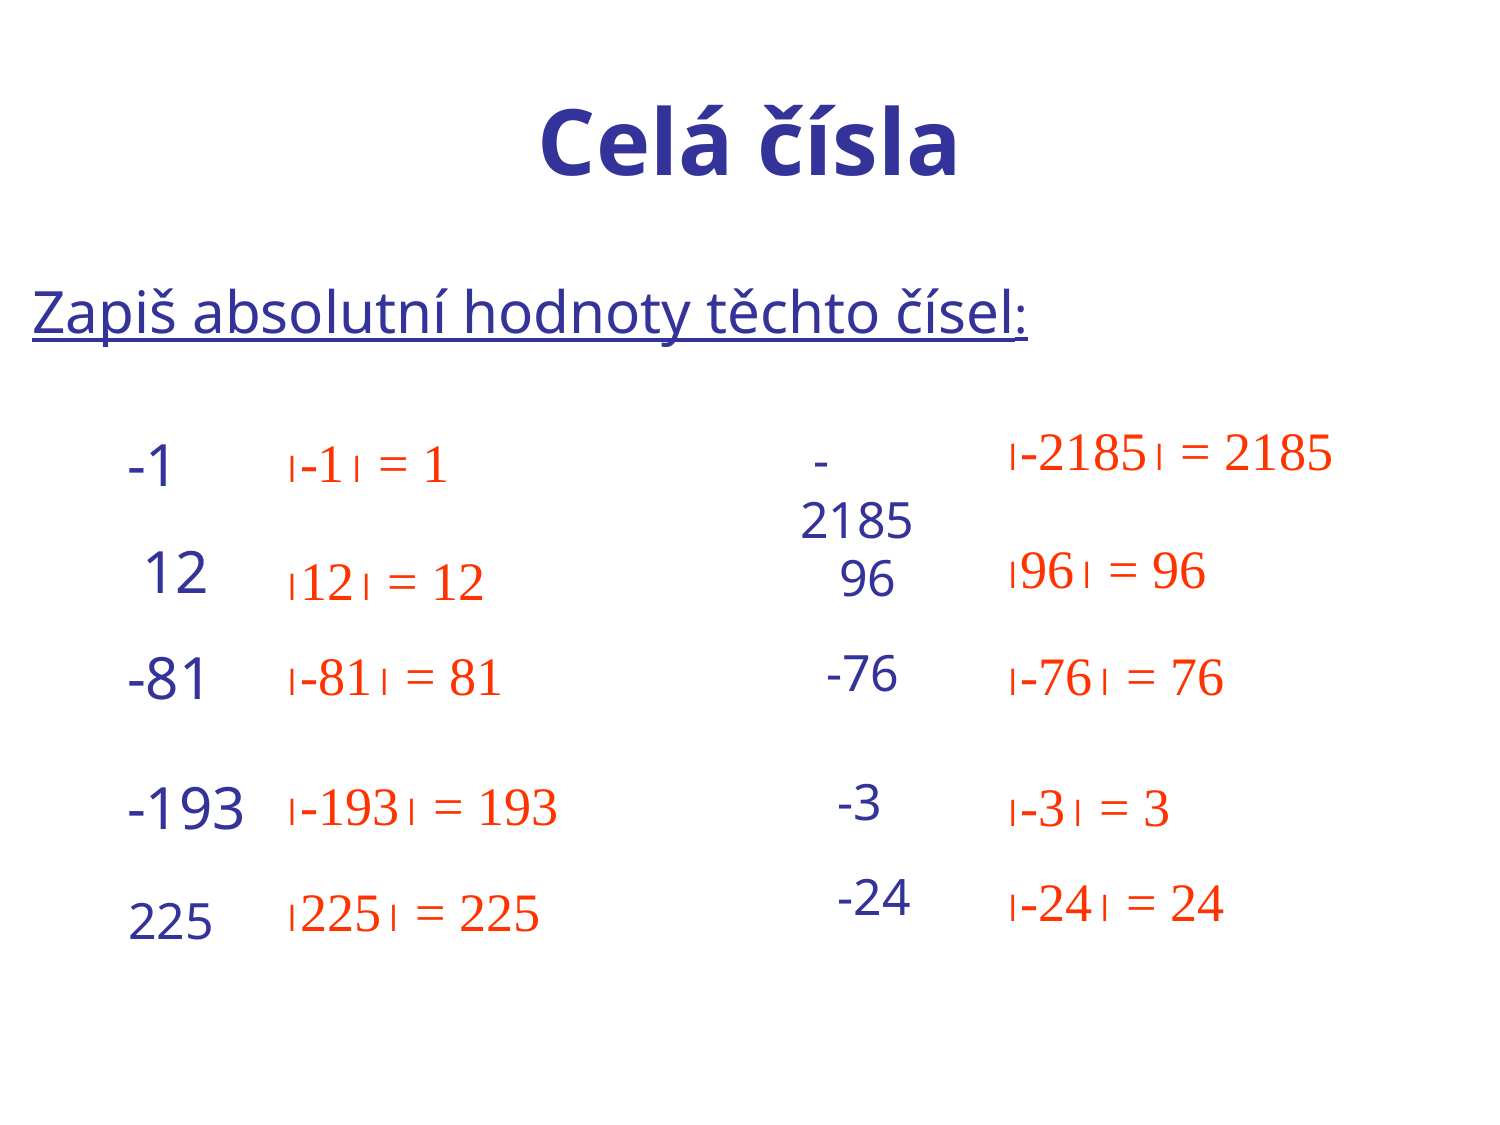

# Celá čísla
Zapiš absolutní hodnoty těchto čísel:
-2185 = 2185
-1
-1 = 1
 -2185
 12
96 = 96
12 = 12
 96
-81
-81 = 81
 -76
-76 = 76
-193
-193 = 193
 -3
-3 = 3
 -24
-24 = 24
225 = 225
 225